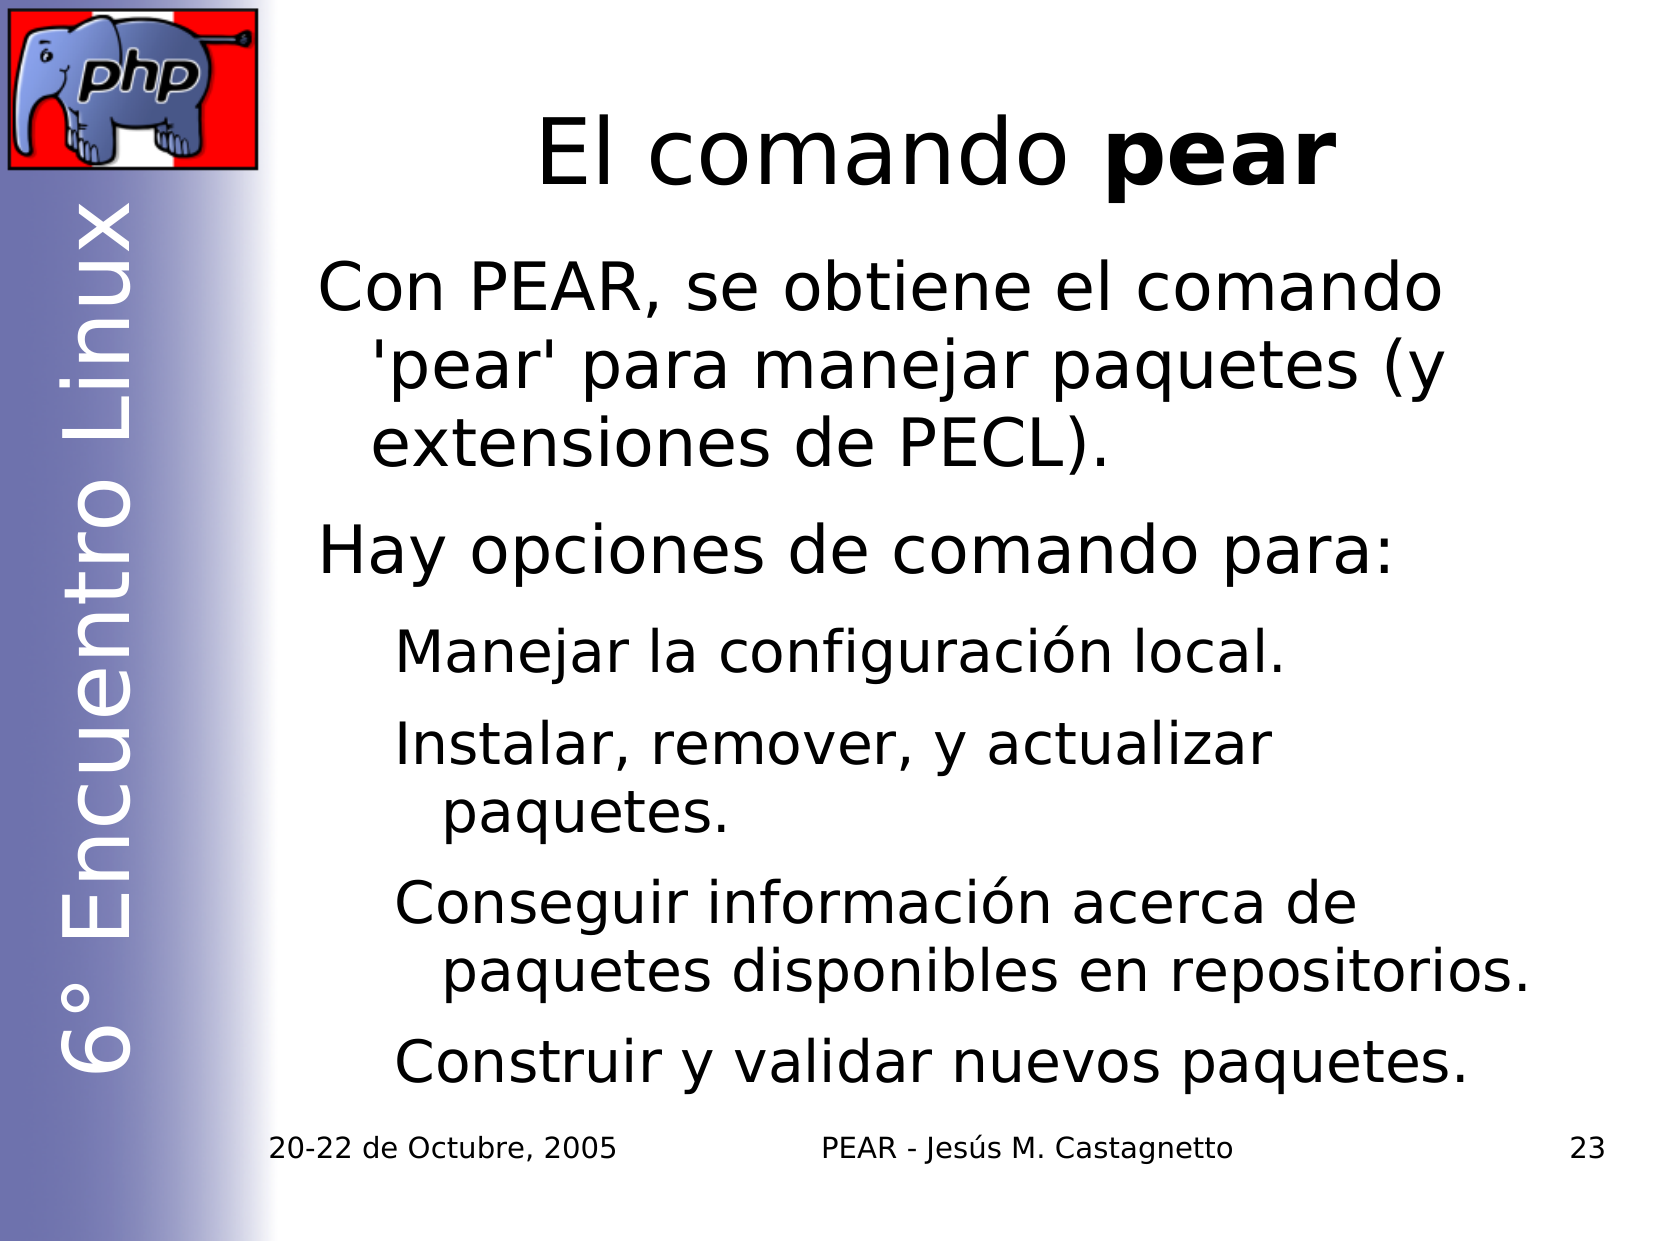

# El comando pear
Con PEAR, se obtiene el comando 'pear' para manejar paquetes (y extensiones de PECL).
Hay opciones de comando para:
Manejar la configuración local.
Instalar, remover, y actualizar paquetes.
Conseguir información acerca de paquetes disponibles en repositorios.
Construir y validar nuevos paquetes.
20-22 de Octubre, 2005
PEAR - Jesús M. Castagnetto
23